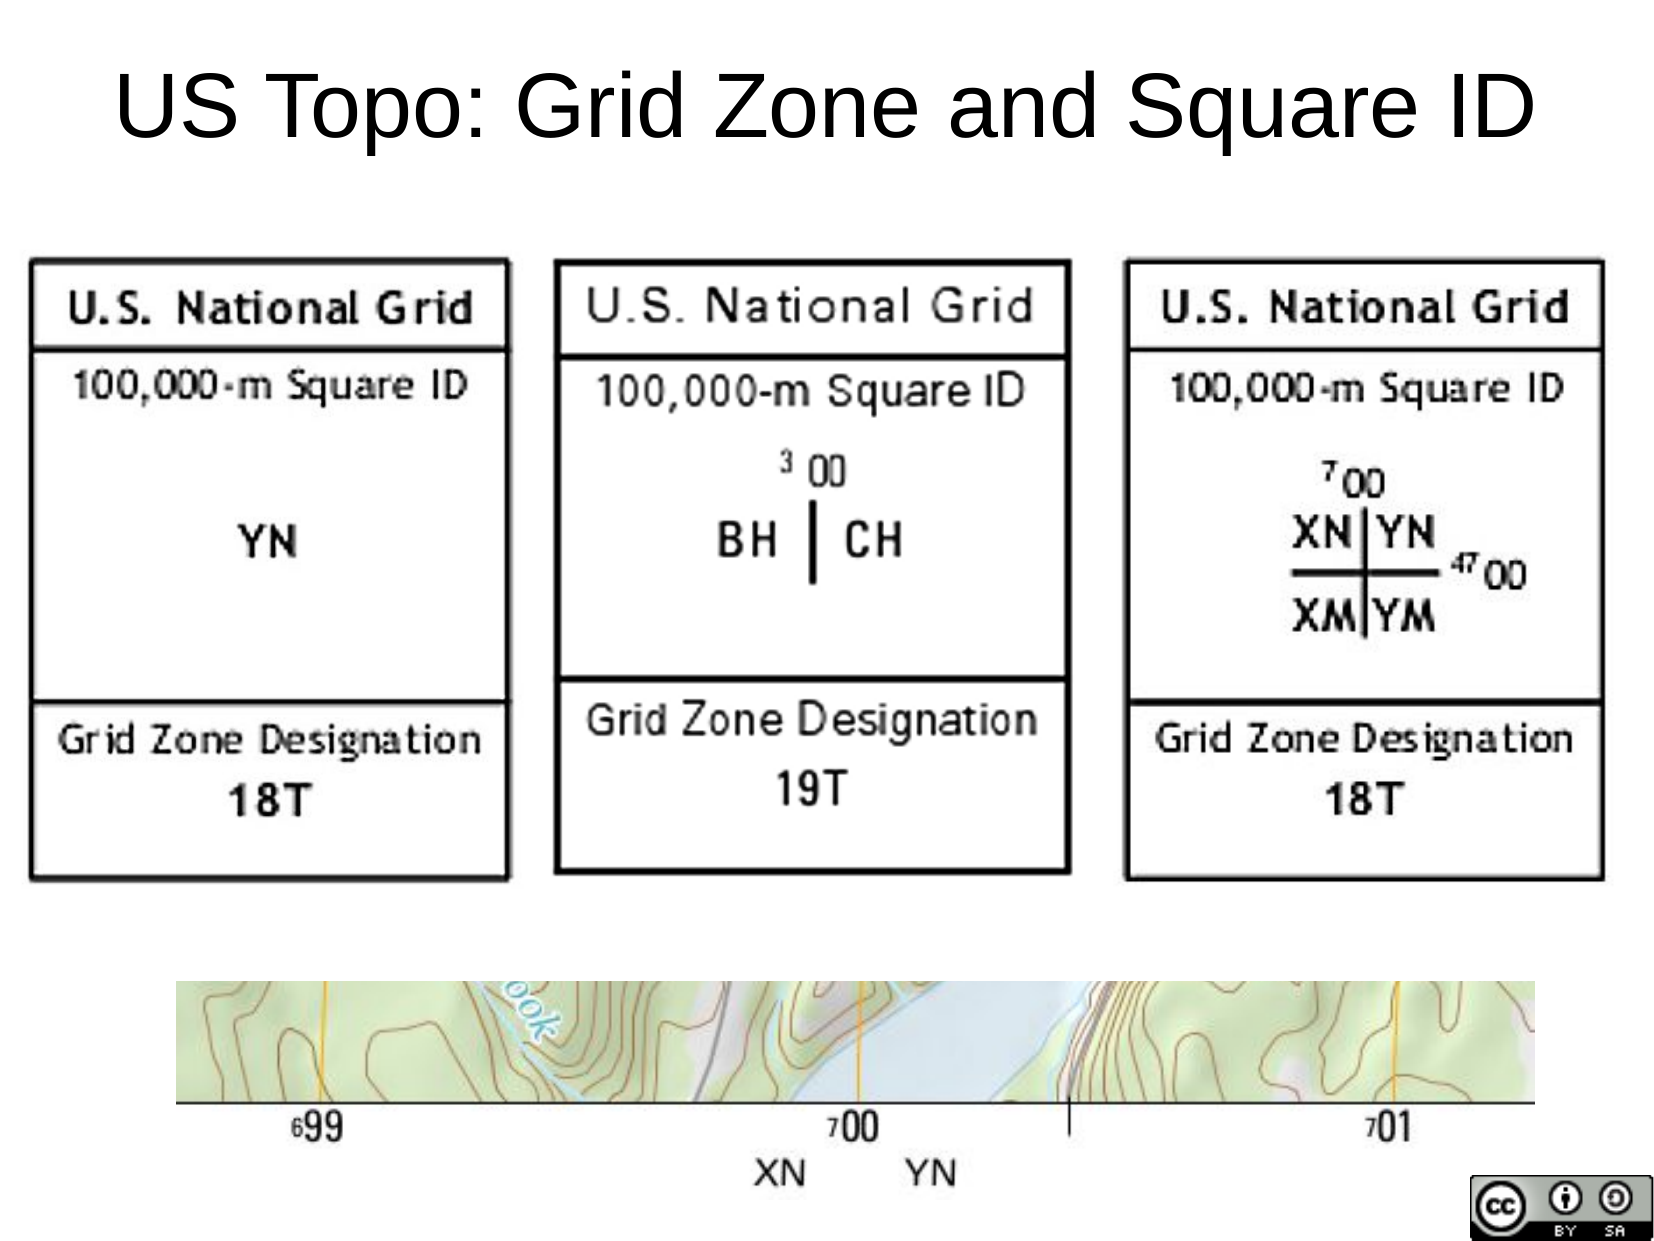

# US Topo: Grid Zone and Square ID